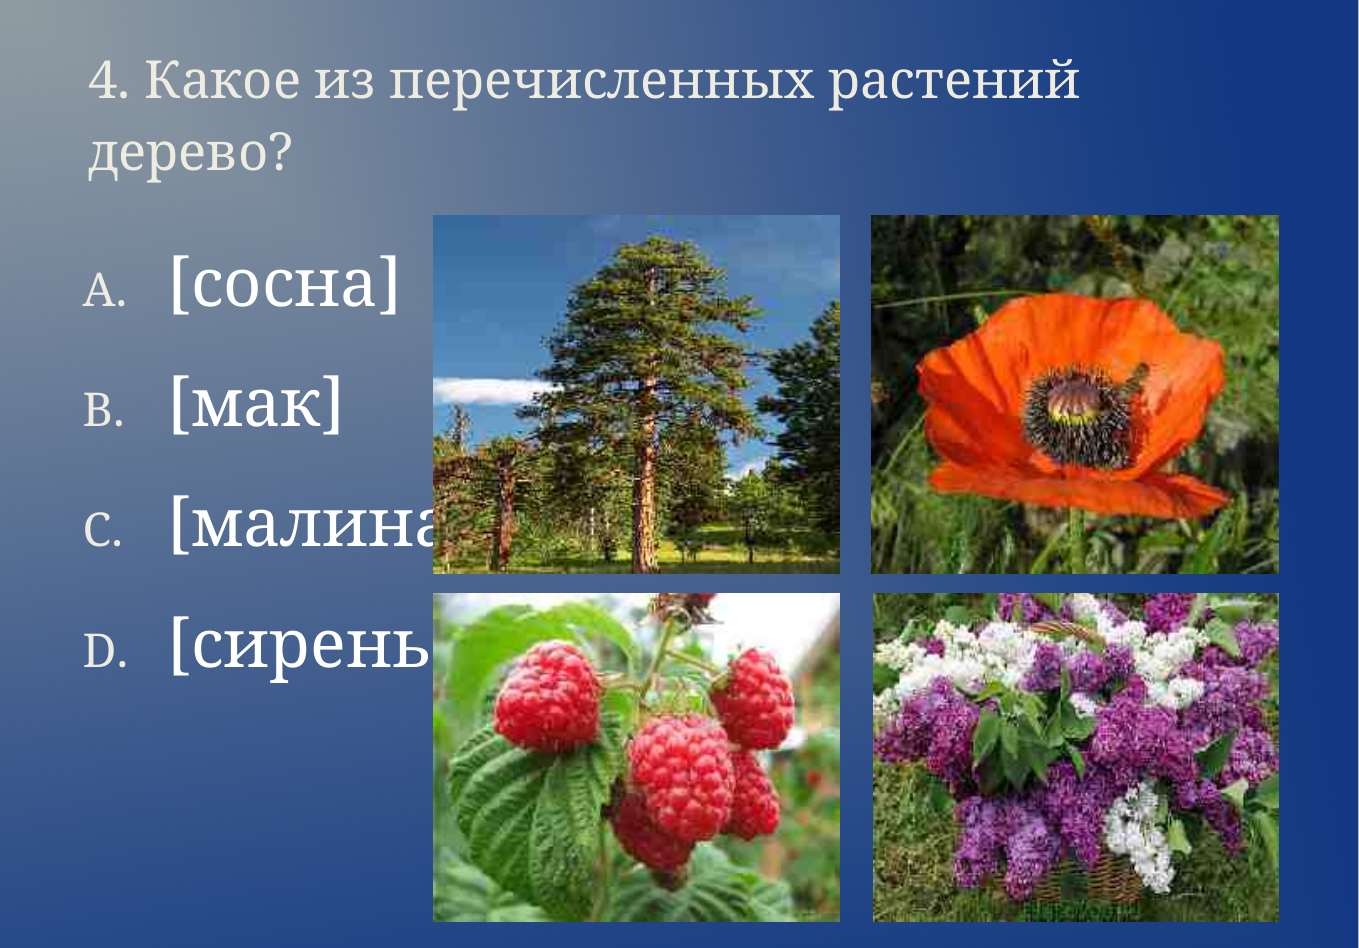

# 4. Какое из перечисленных растений дерево?
[сосна]
[мак]
[малина]
[сирень]